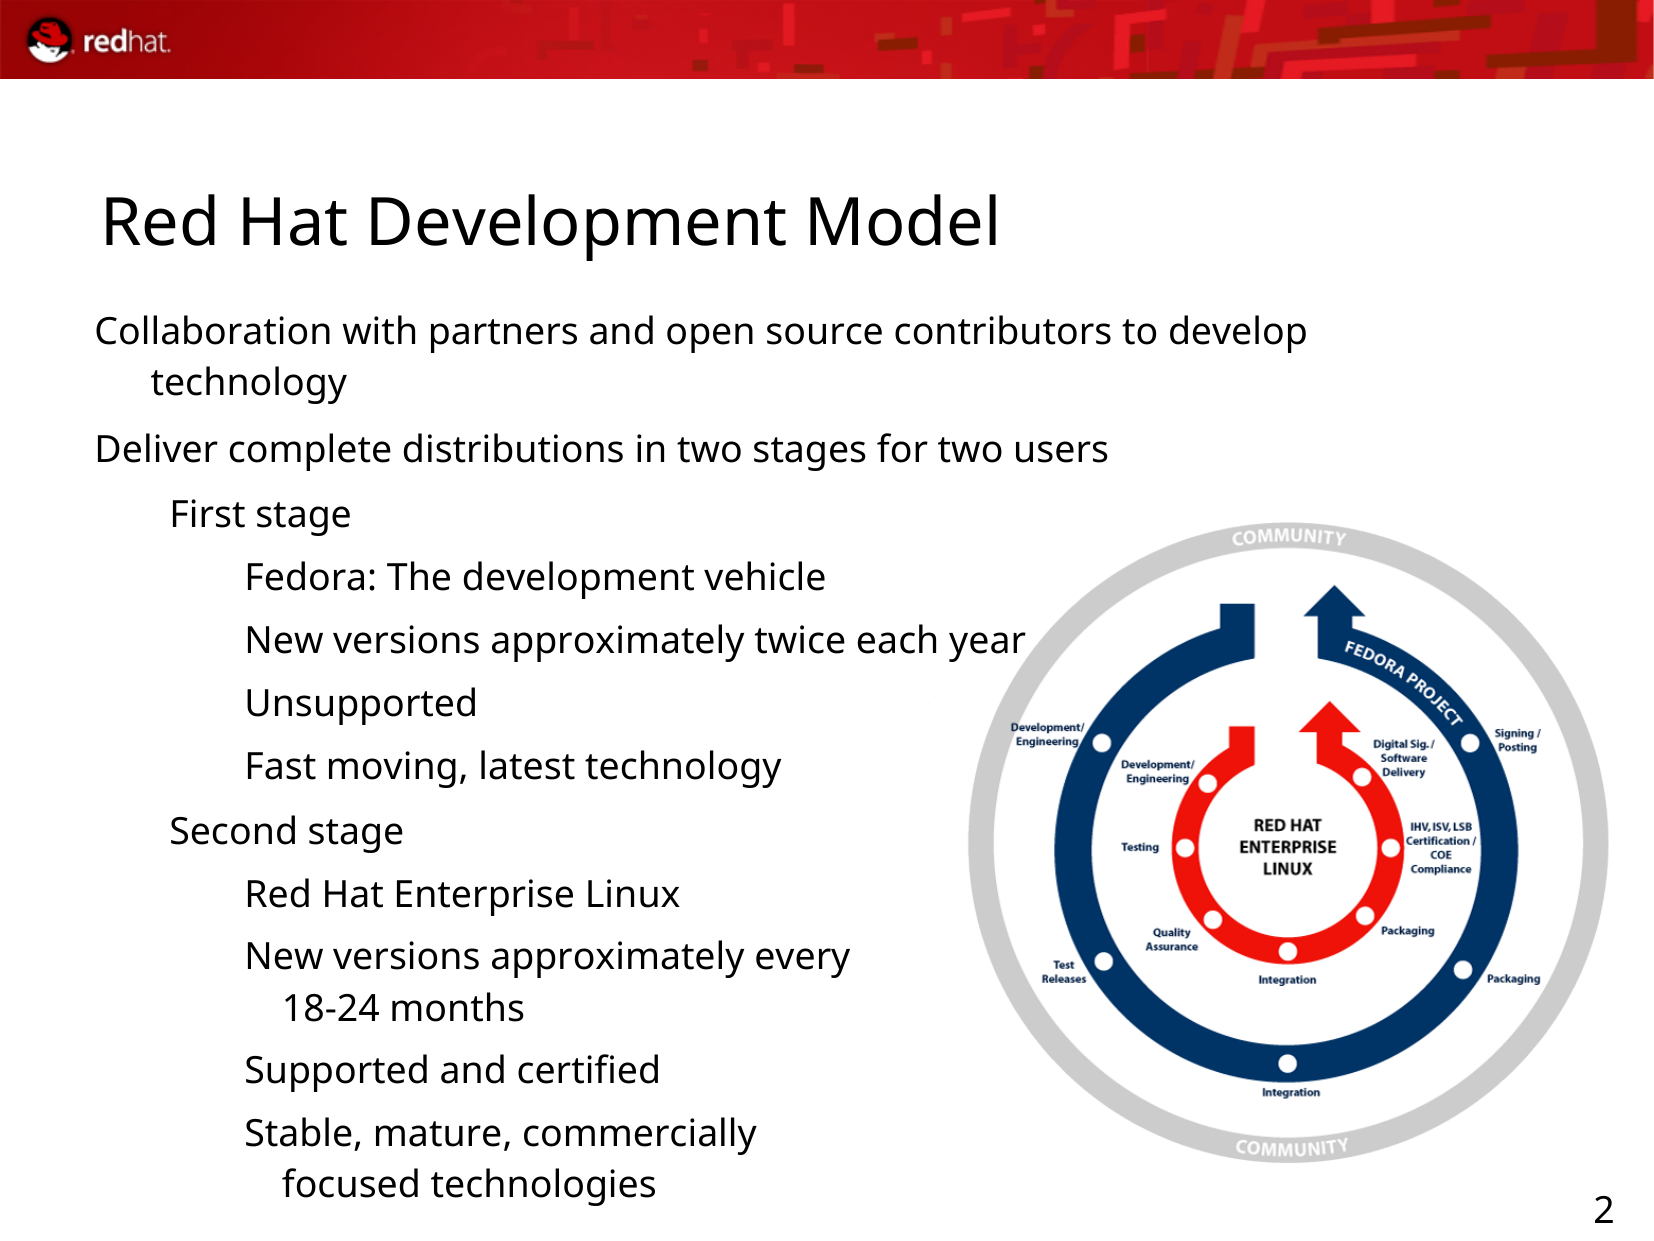

# Red Hat Development Model
Collaboration with partners and open source contributors to develop technology
Deliver complete distributions in two stages for two users
First stage
Fedora: The development vehicle
New versions approximately twice each year
Unsupported
Fast moving, latest technology
Second stage
Red Hat Enterprise Linux
New versions approximately every 					18-24 months
Supported and certified
Stable, mature, commercially
focused technologies